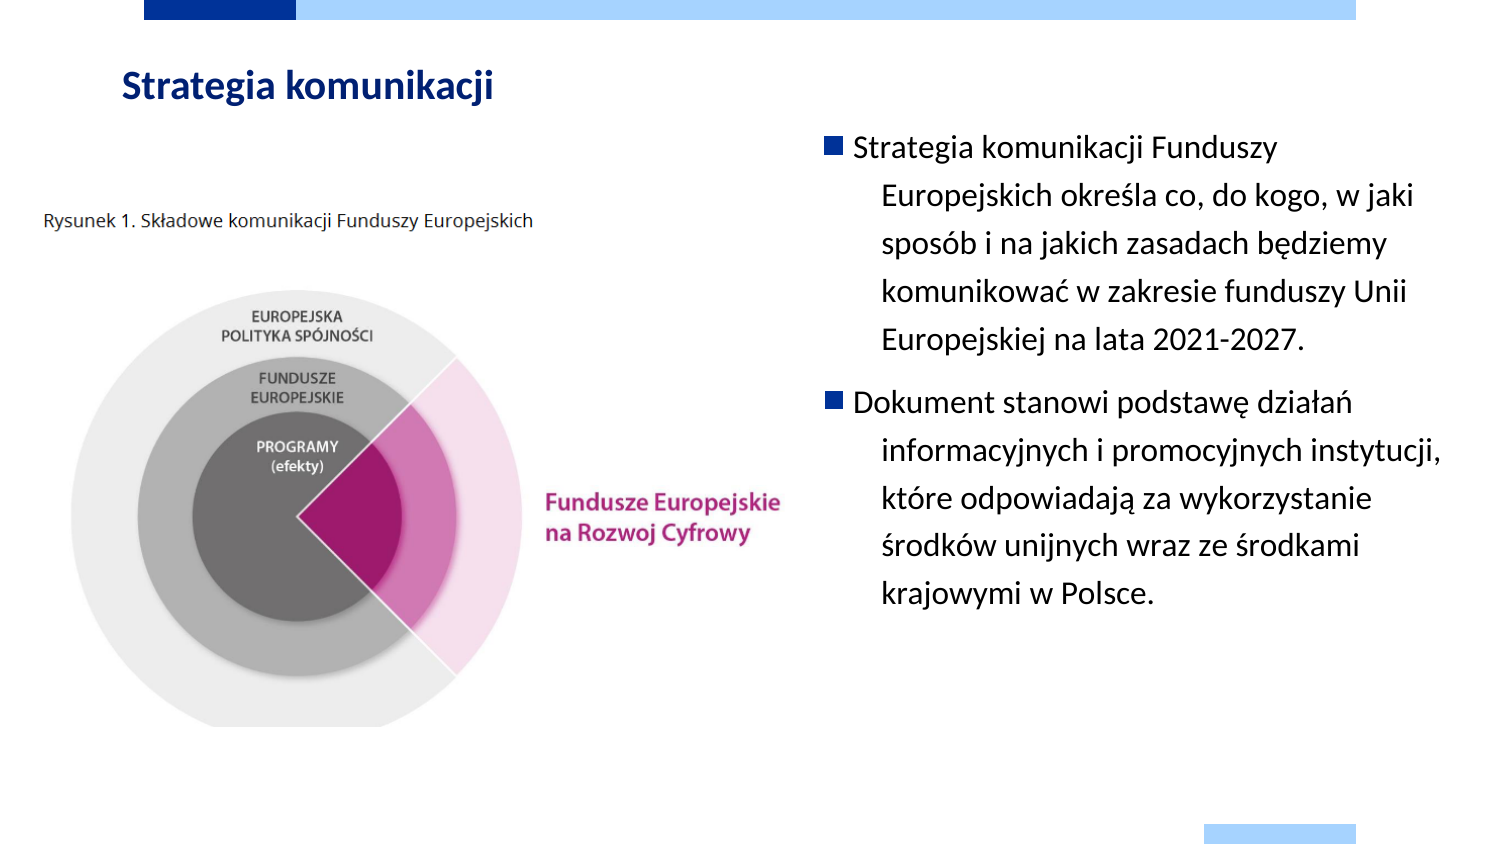

# Strategia komunikacji
Strategia komunikacji Funduszy Europejskich określa co, do kogo, w jaki sposób i na jakich zasadach będziemy komunikować w zakresie funduszy Unii Europejskiej na lata 2021-2027.
Dokument stanowi podstawę działań informacyjnych i promocyjnych instytucji, które odpowiadają za wykorzystanie środków unijnych wraz ze środkami krajowymi w Polsce.